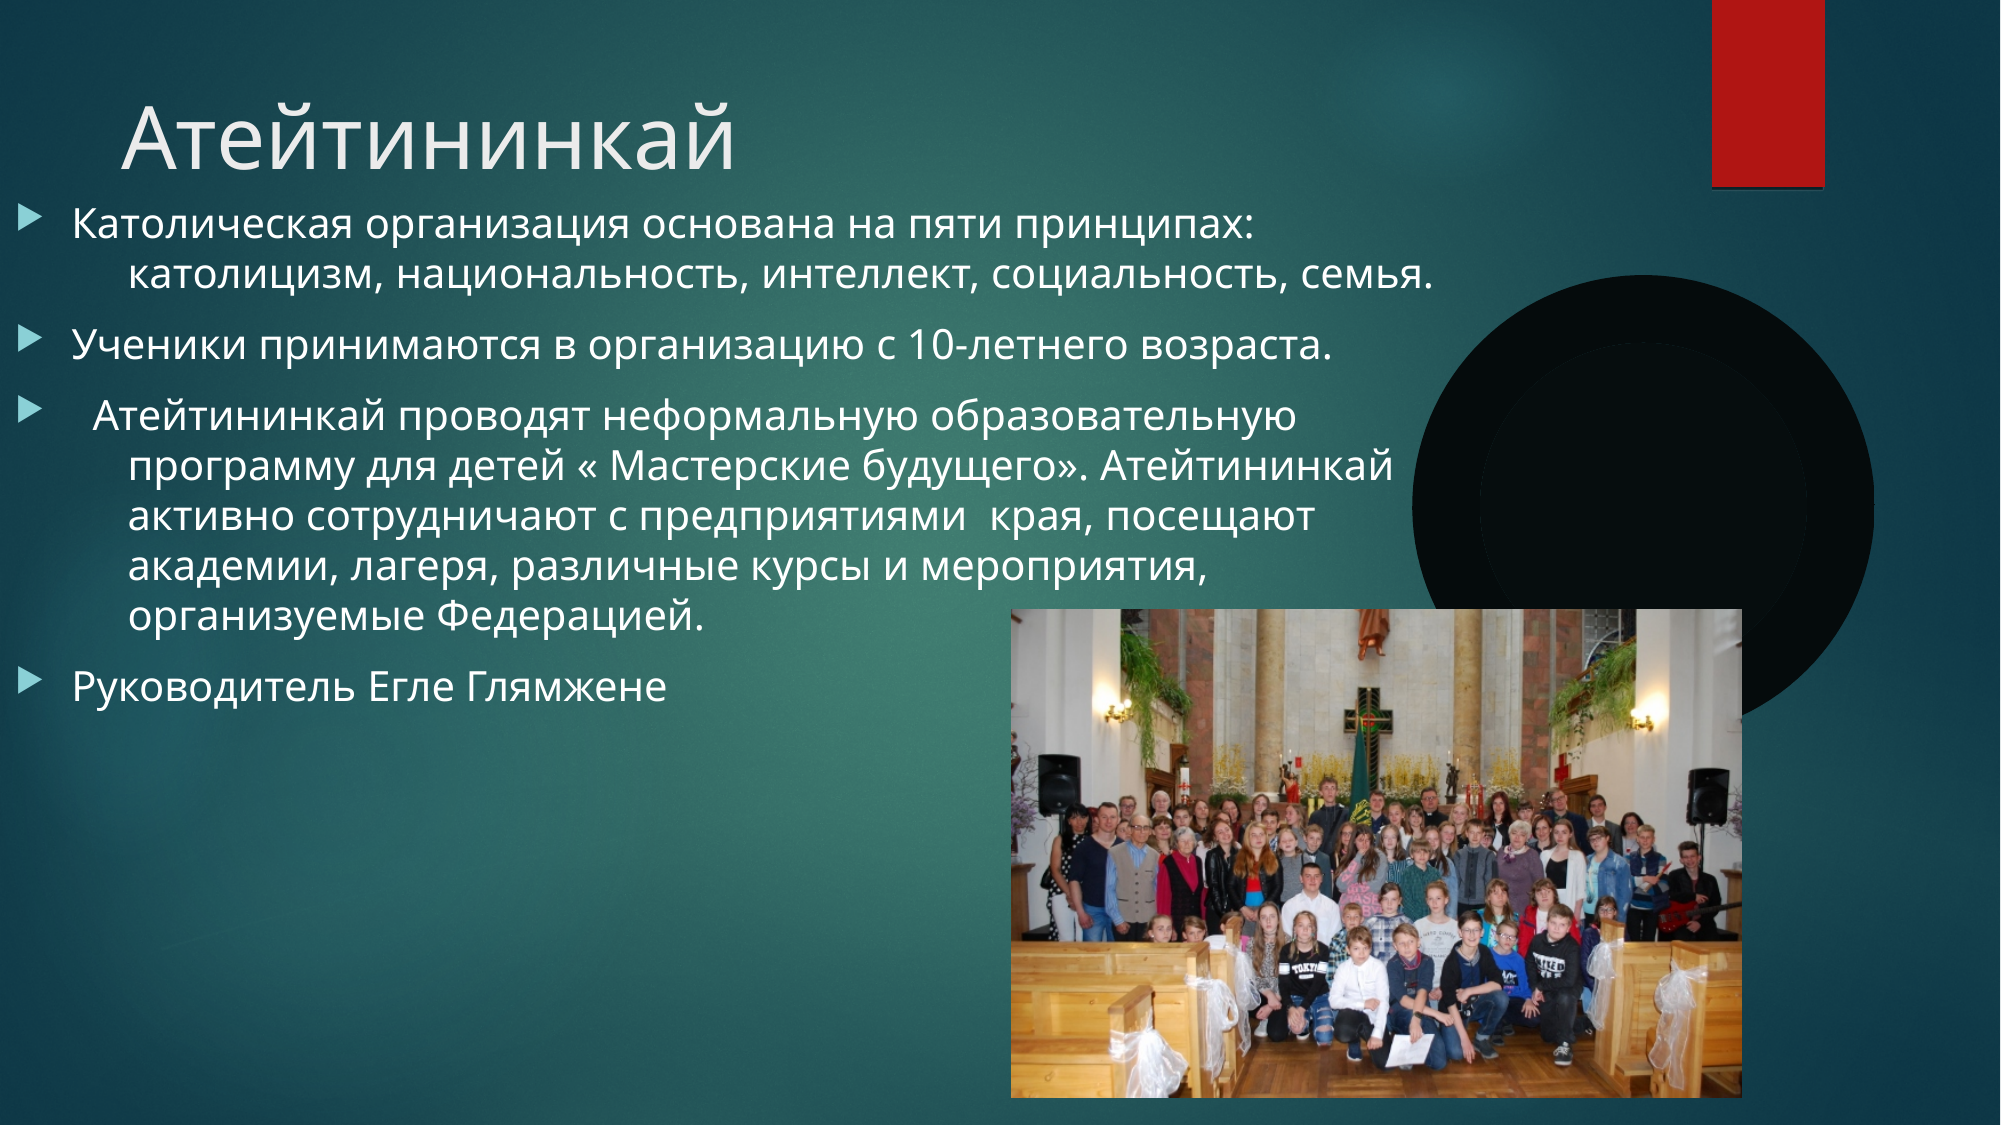

# Атейтининкай
Католическая организация основана на пяти принципах: католицизм, национальность, интеллект, социальность, семья.
Ученики принимаются в организацию с 10-летнего возраста.
  Атейтининкай проводят неформальную образовательную программу для детей « Мастерские будущего». Атейтининкай активно сотрудничают с предприятиями края, посещают академии, лагеря, различные курсы и мероприятия, организуемые Федерацией.
Руководитель Егле Глямжене